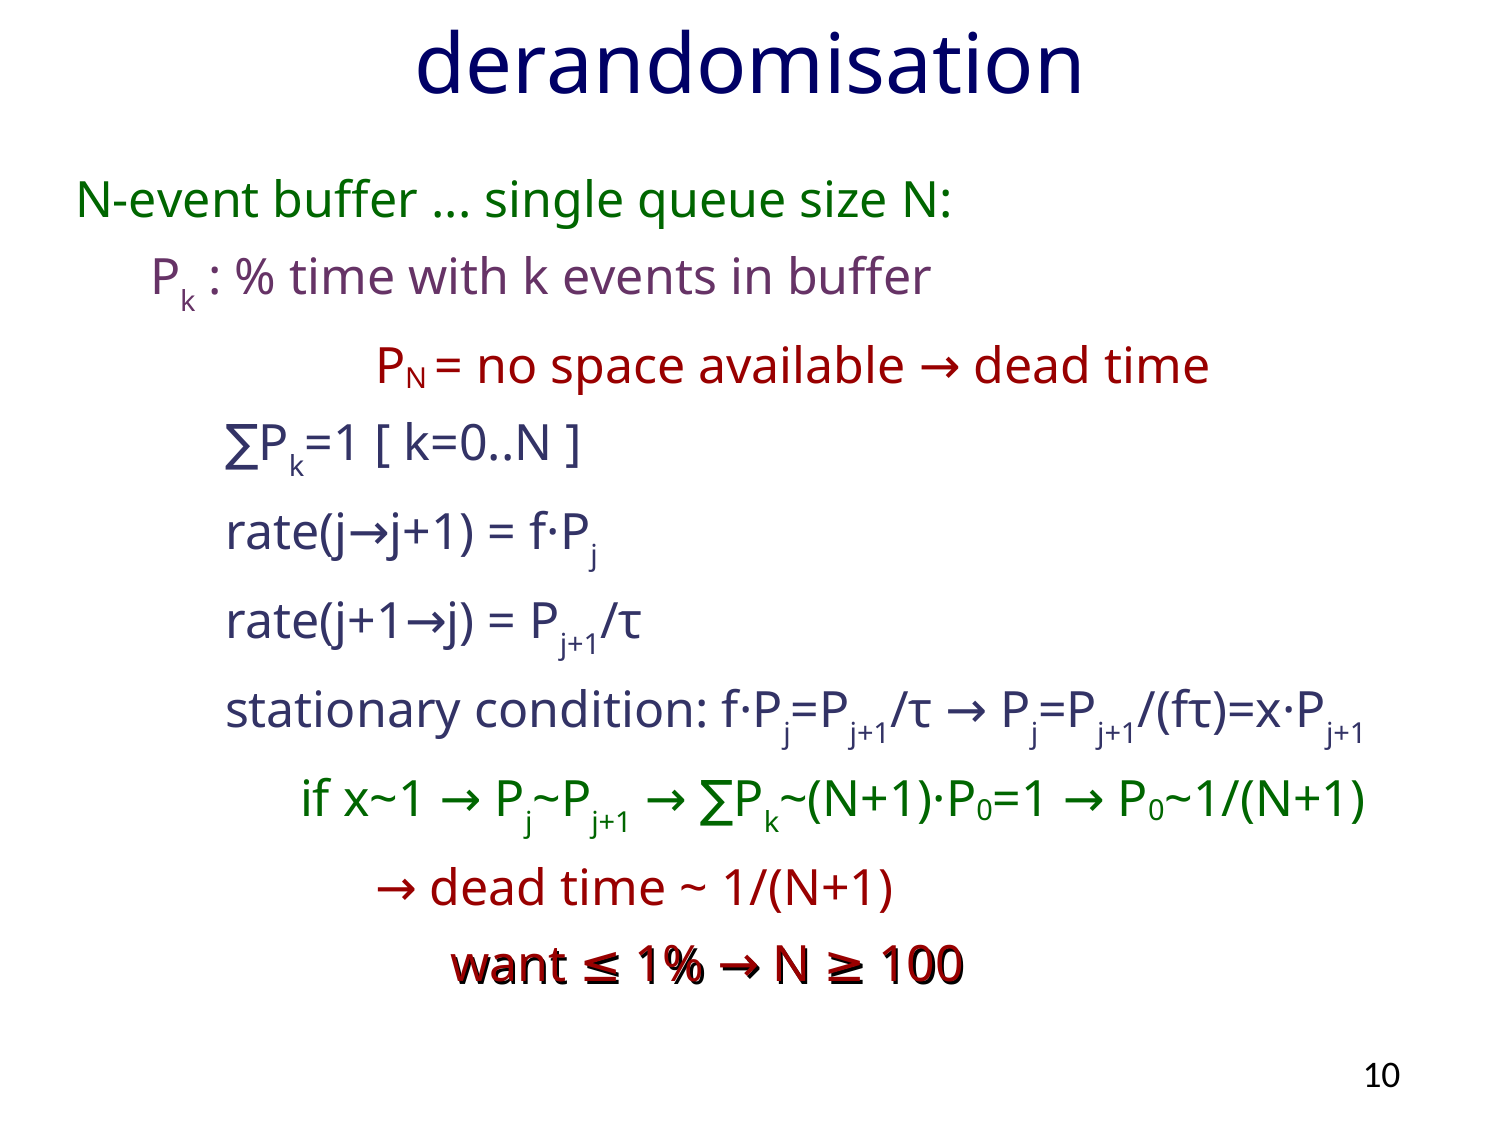

# derandomisation
N-event buffer ... single queue size N:
	Pk : % time with k events in buffer
				PN = no space available → dead time
		∑Pk=1 [ k=0..N ]
		rate(j→j+1) = f·Pj
		rate(j+1→j) = Pj+1/τ
		stationary condition: f·Pj=Pj+1/τ → Pj=Pj+1/(fτ)=x·Pj+1
			if x~1 → Pj~Pj+1 → ∑Pk~(N+1)·P0=1 → P0~1/(N+1)
				→ dead time ~ 1/(N+1)
					want ≤ 1% → N ≥ 100
10